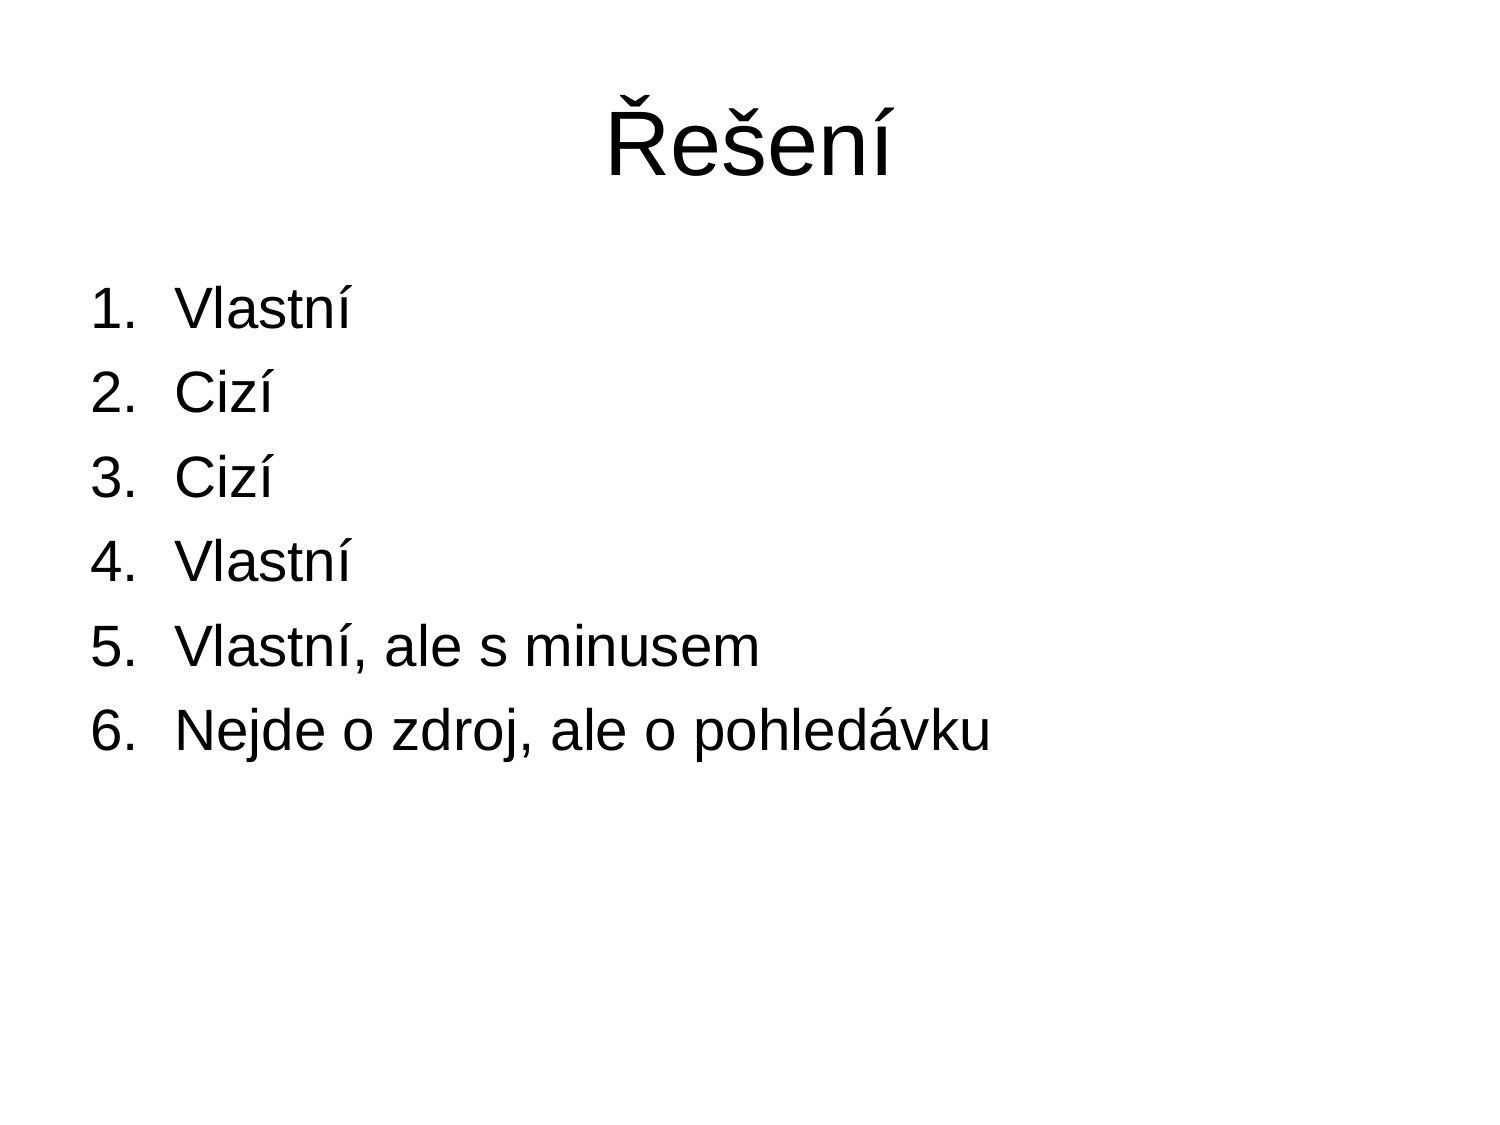

# Řešení
Vlastní
Cizí
Cizí
Vlastní
Vlastní, ale s minusem
Nejde o zdroj, ale o pohledávku